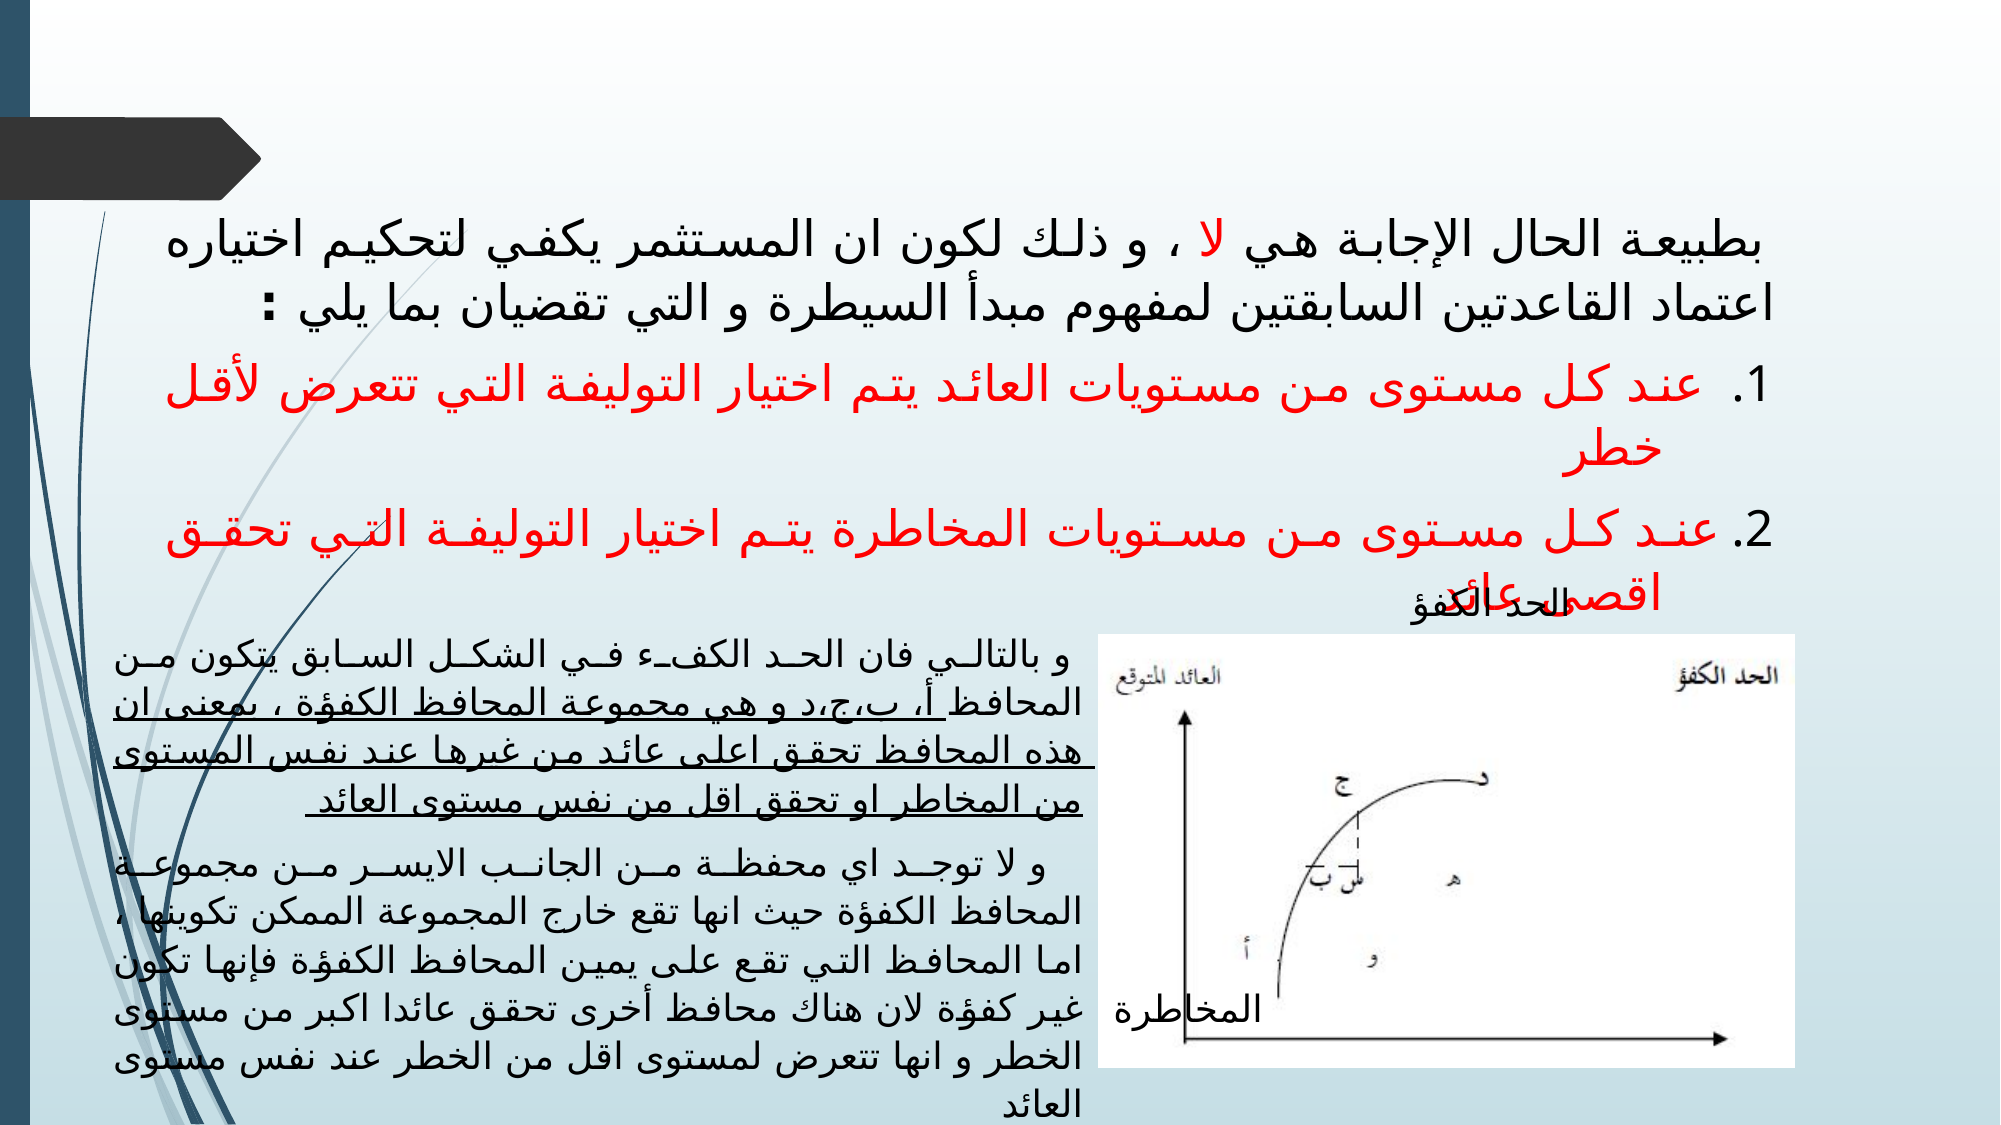

بطبيعة الحال الإجابة هي لا ، و ذلك لكون ان المستثمر يكفي لتحكيم اختياره اعتماد القاعدتين السابقتين لمفهوم مبدأ السيطرة و التي تقضيان بما يلي :
 عند كل مستوى من مستويات العائد يتم اختيار التوليفة التي تتعرض لأقل خطر
عند كل مستوى من مستويات المخاطرة يتم اختيار التوليفة التي تحقق اقصى عائد
و هو ما يضحه الشكل التالي:
الحد الكفؤ
 و بالتالي فان الحد الكفء في الشكل السابق يتكون من المحافظ أ، ب،ج،د و هي مجموعة المحافظ الكفؤة ، بمعنى ان هذه المحافظ تحقق اعلى عائد من غيرها عند نفس المستوى من المخاطر او تحقق اقل من نفس مستوى العائد
 و لا توجد اي محفظة من الجانب الايسر من مجموعة المحافظ الكفؤة حيث انها تقع خارج المجموعة الممكن تكوينها ، اما المحافظ التي تقع على يمين المحافظ الكفؤة فإنها تكون غير كفؤة لان هناك محافظ أخرى تحقق عائدا اكبر من مستوى الخطر و انها تتعرض لمستوى اقل من الخطر عند نفس مستوى العائد
المخاطرة